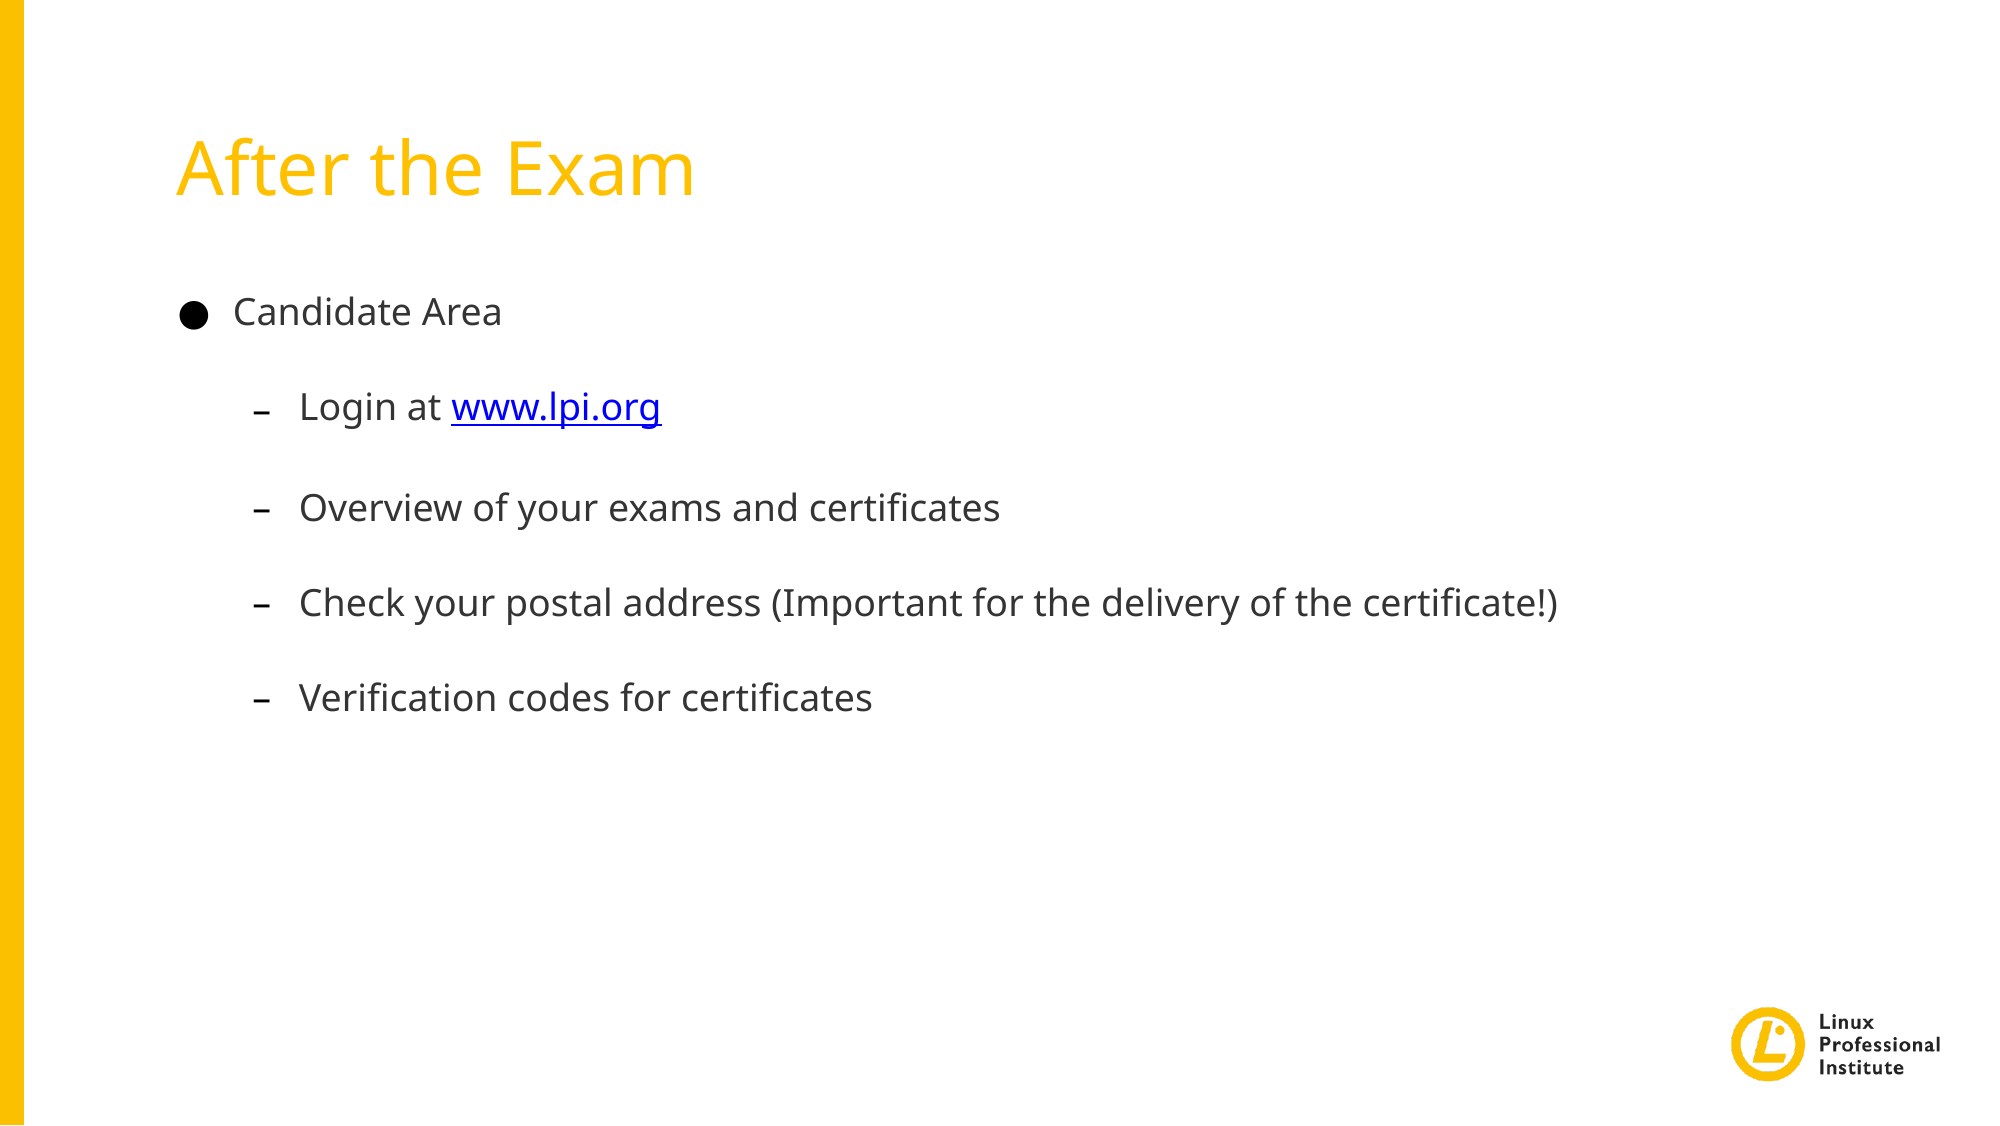

After the Exam
Candidate Area
Login at www.lpi.org
Overview of your exams and certificates
Check your postal address (Important for the delivery of the certificate!)
Verification codes for certificates